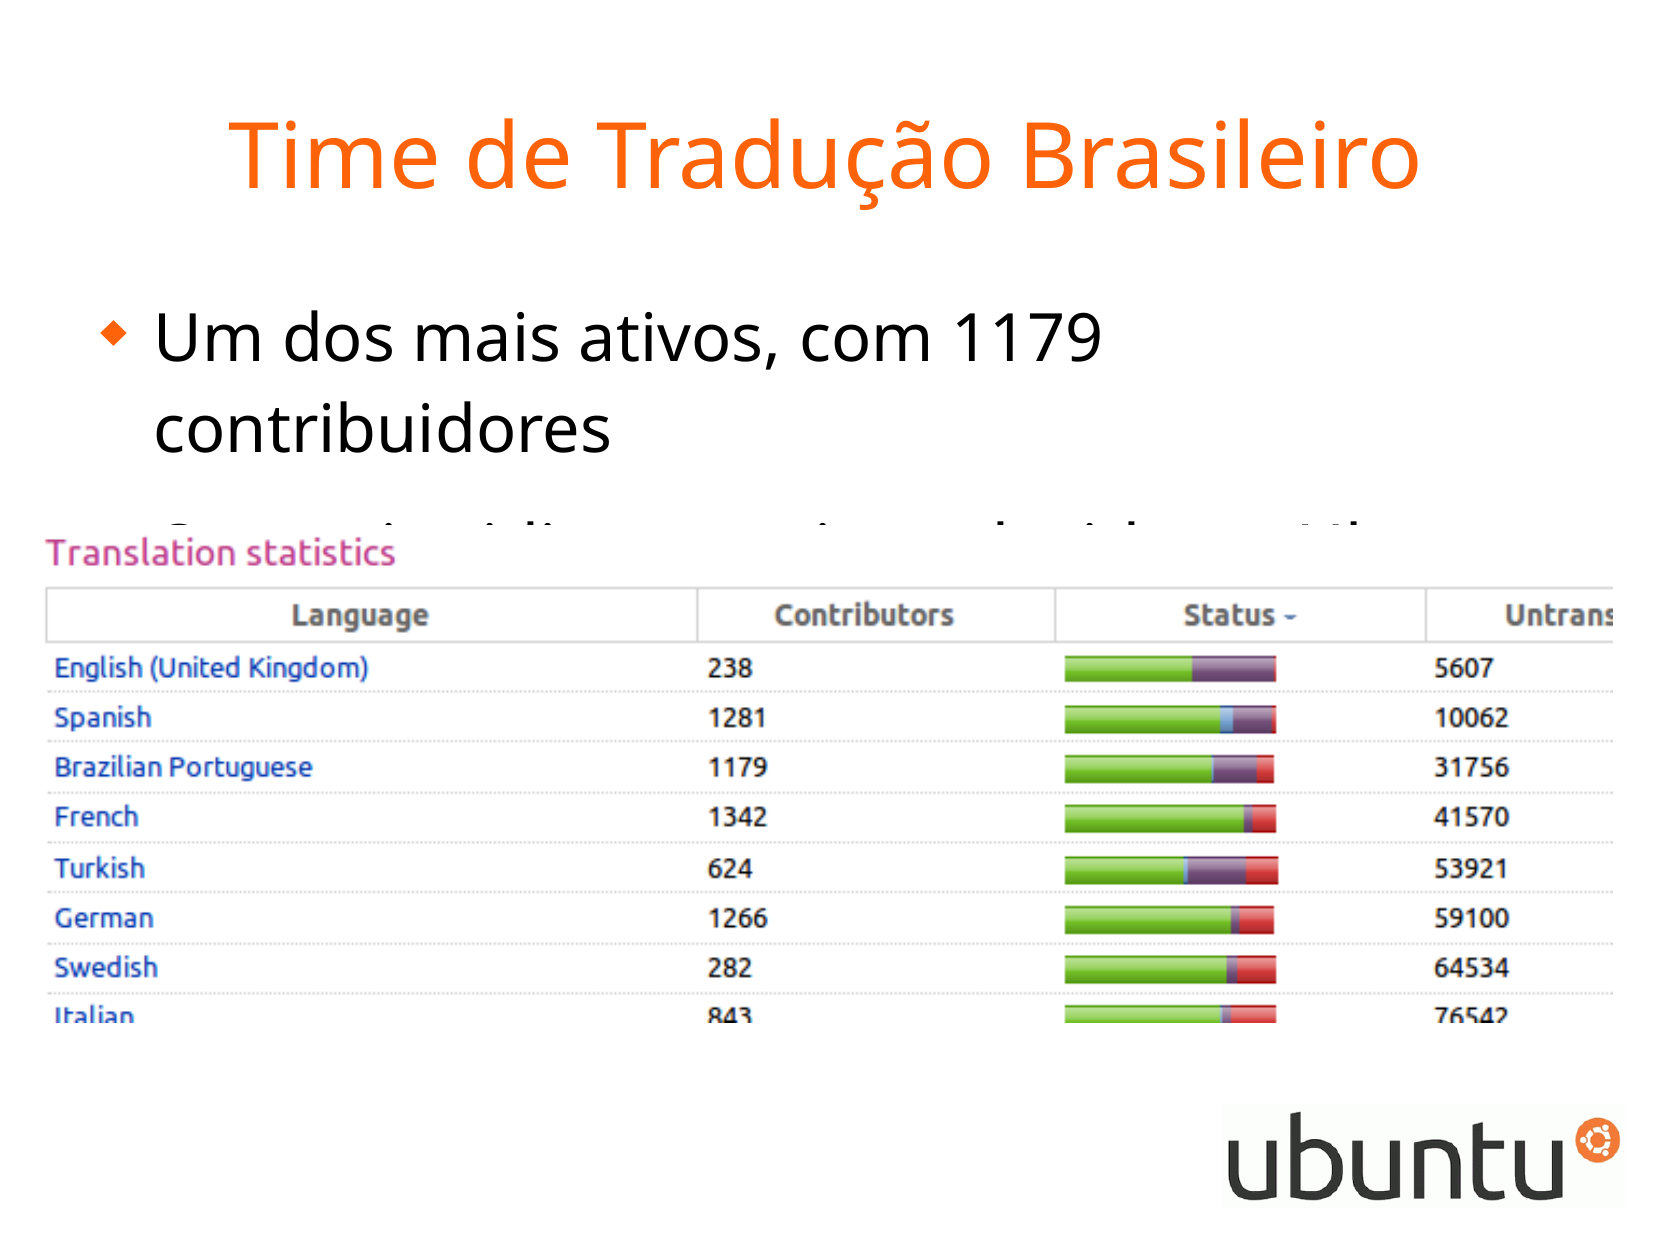

# Time de Tradução Brasileiro
Um dos mais ativos, com 1179 contribuidores
O terceiro idioma mais traduzido no Ubuntu